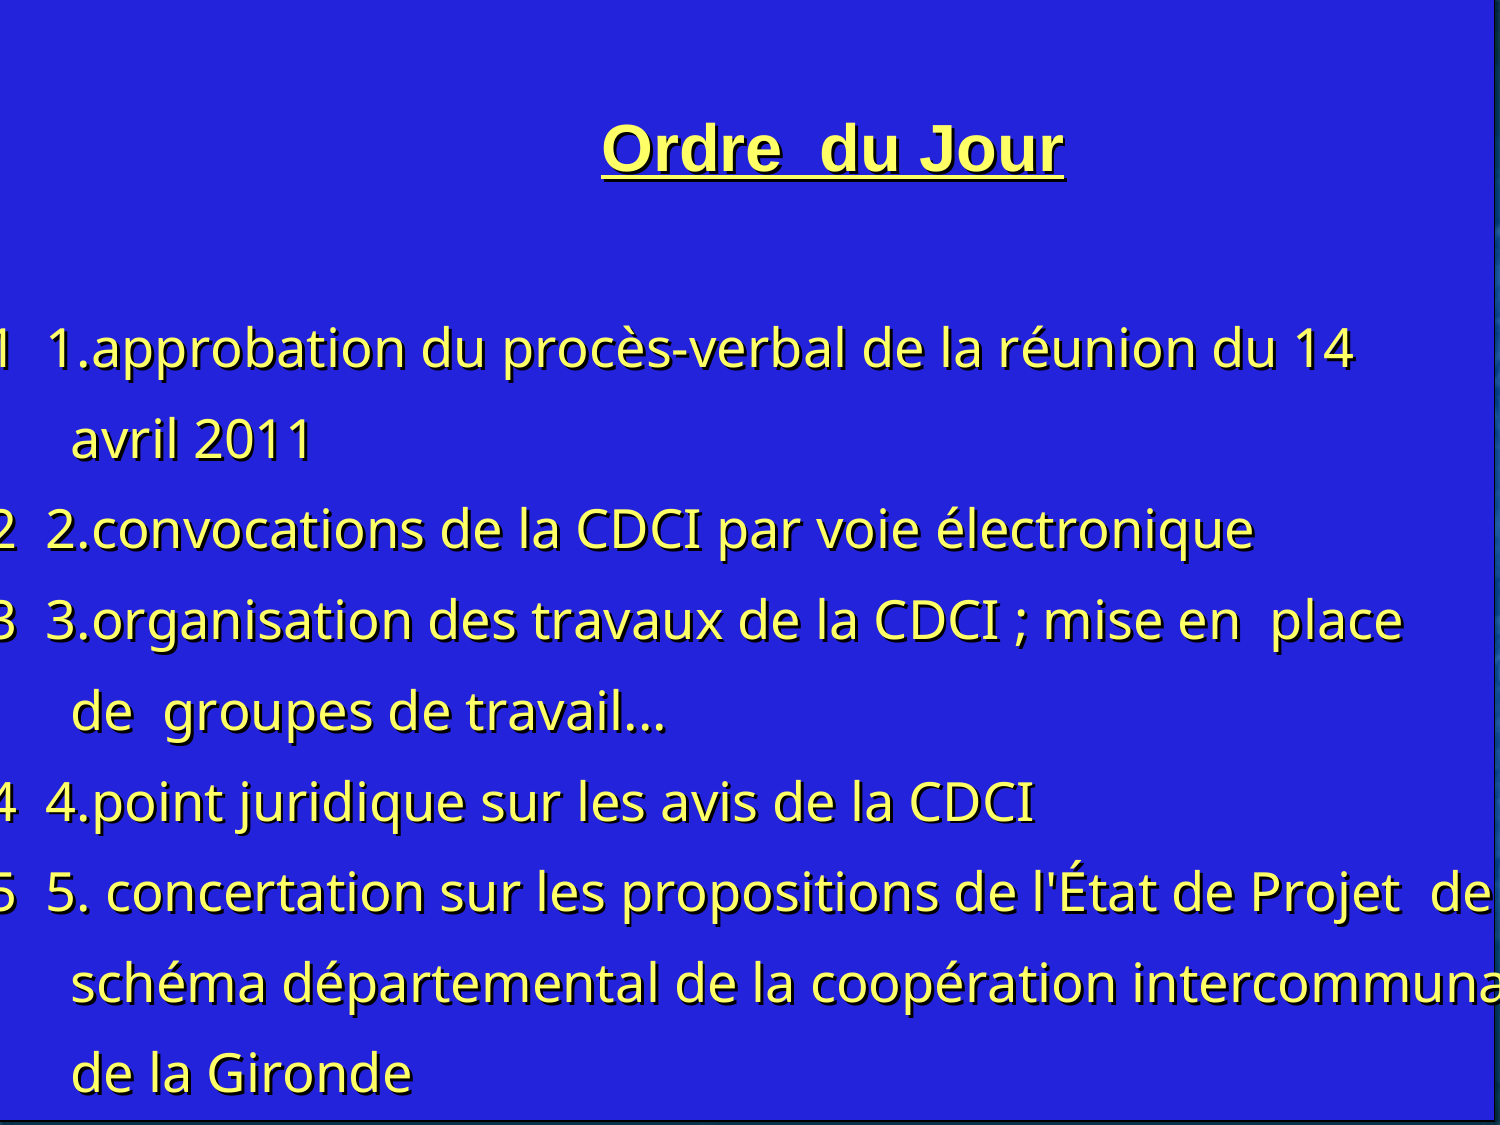

Ordre du Jour
1 1.approbation du procès-verbal de la réunion du 14
 avril 2011
2 2.convocations de la CDCI par voie électronique
3 3.organisation des travaux de la CDCI ; mise en place
 de groupes de travail...
4 4.point juridique sur les avis de la CDCI
5 5. concertation sur les propositions de l'État de Projet de
 schéma départemental de la coopération intercommunale
 de la Gironde
#